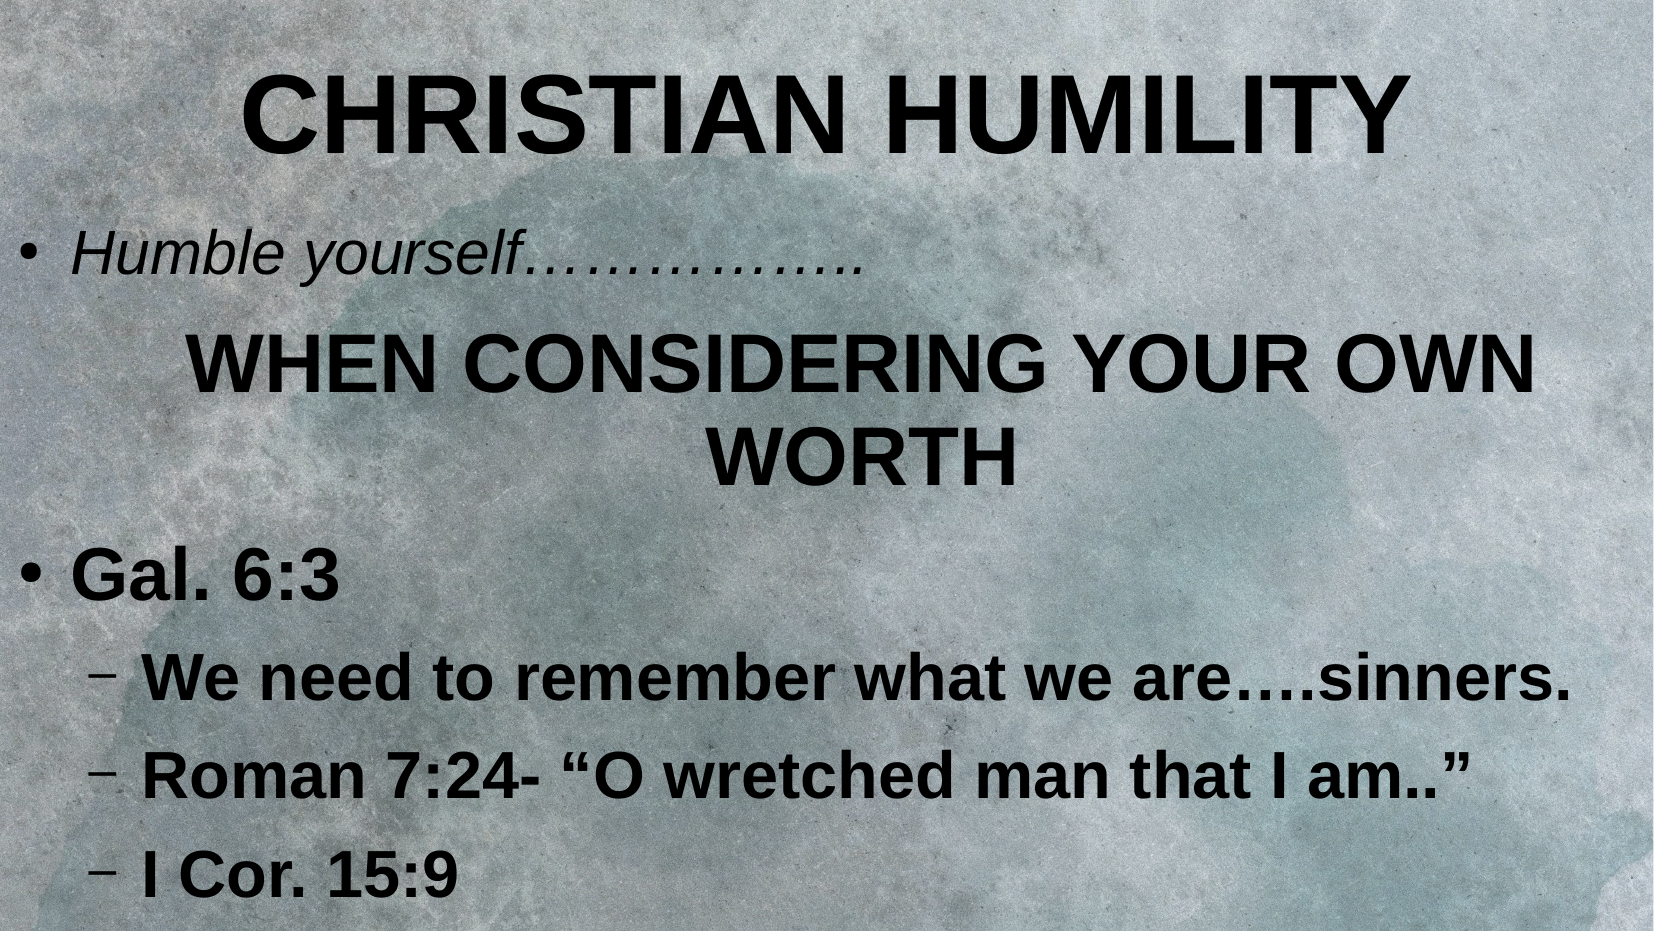

# CHRISTIAN HUMILITY
Humble yourself……………..
WHEN CONSIDERING YOUR OWN WORTH
Gal. 6:3
We need to remember what we are….sinners.
Roman 7:24- “O wretched man that I am..”
I Cor. 15:9